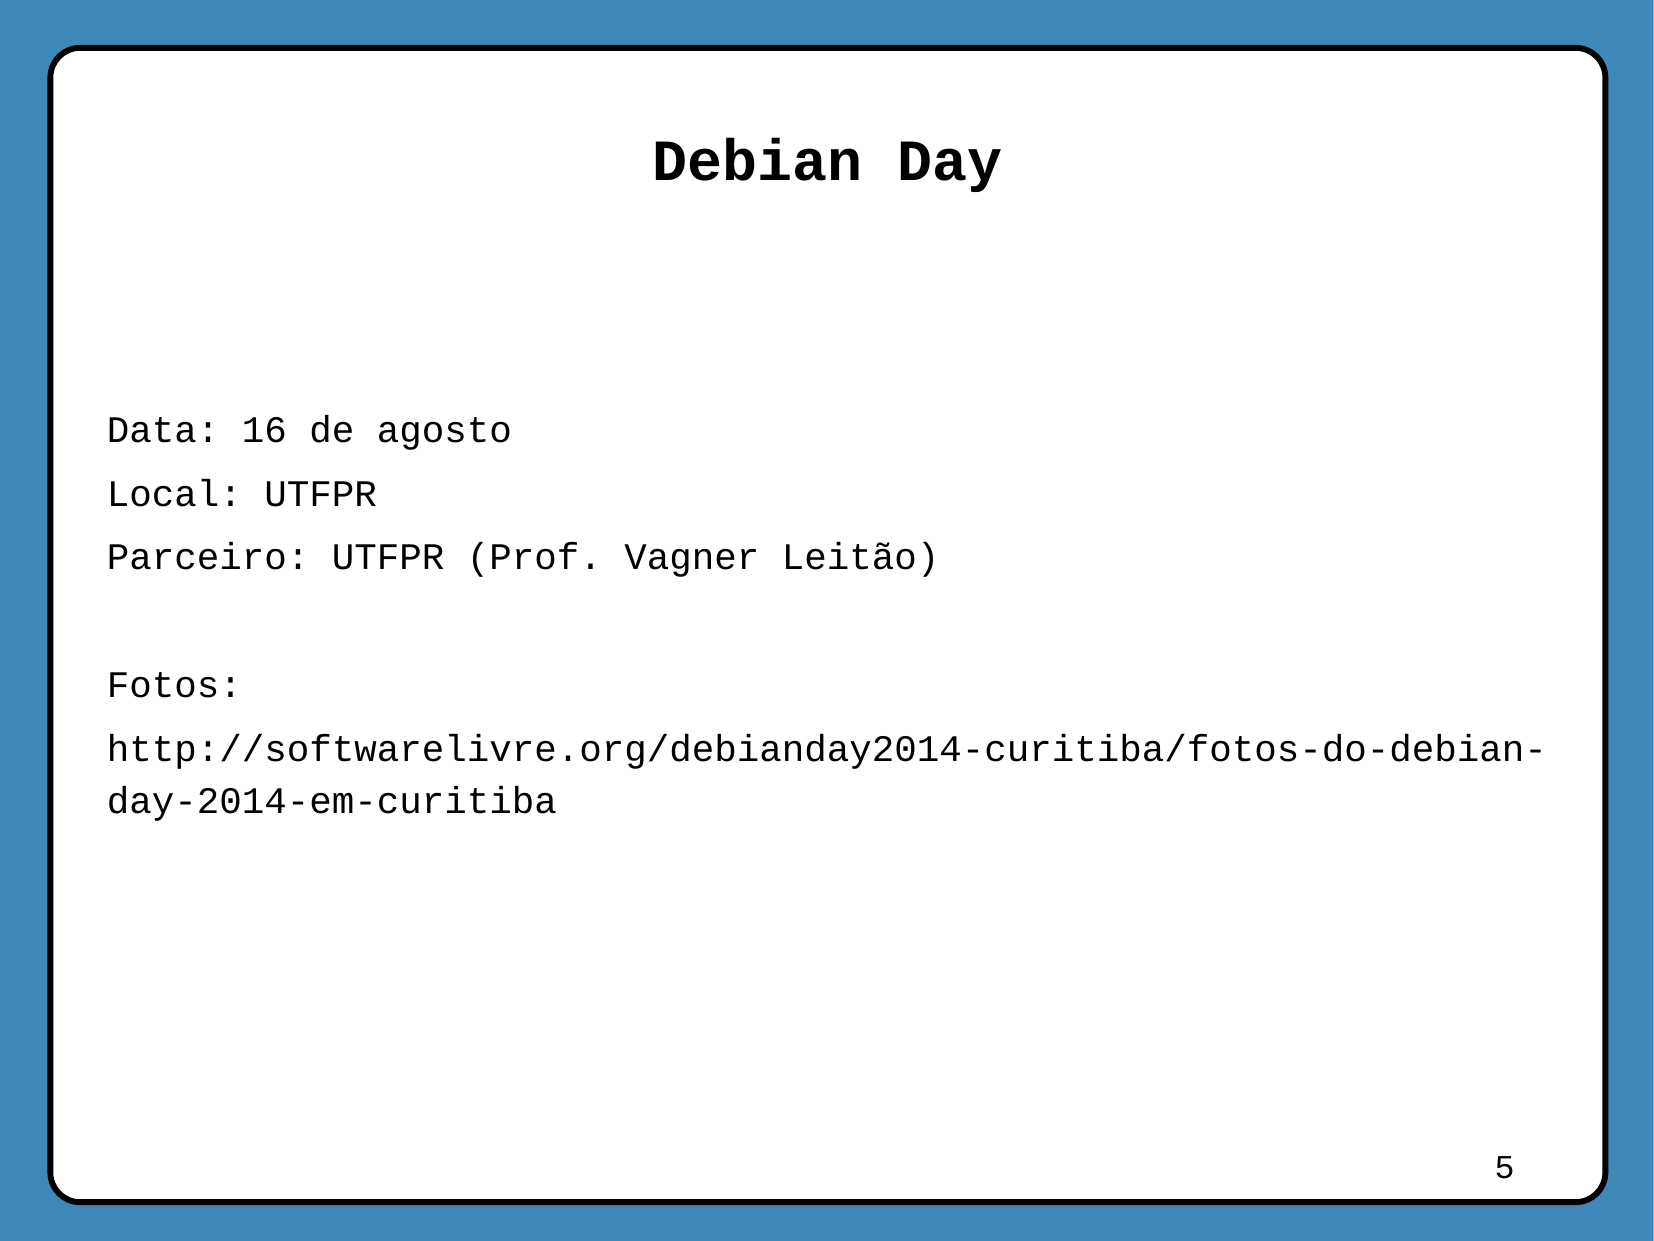

Debian Day
# Data: 16 de agosto
Local: UTFPR
Parceiro: UTFPR (Prof. Vagner Leitão)
Fotos: http://softwarelivre.org/debianday2014-curitiba/fotos-do-debian-day-2014-em-curitiba